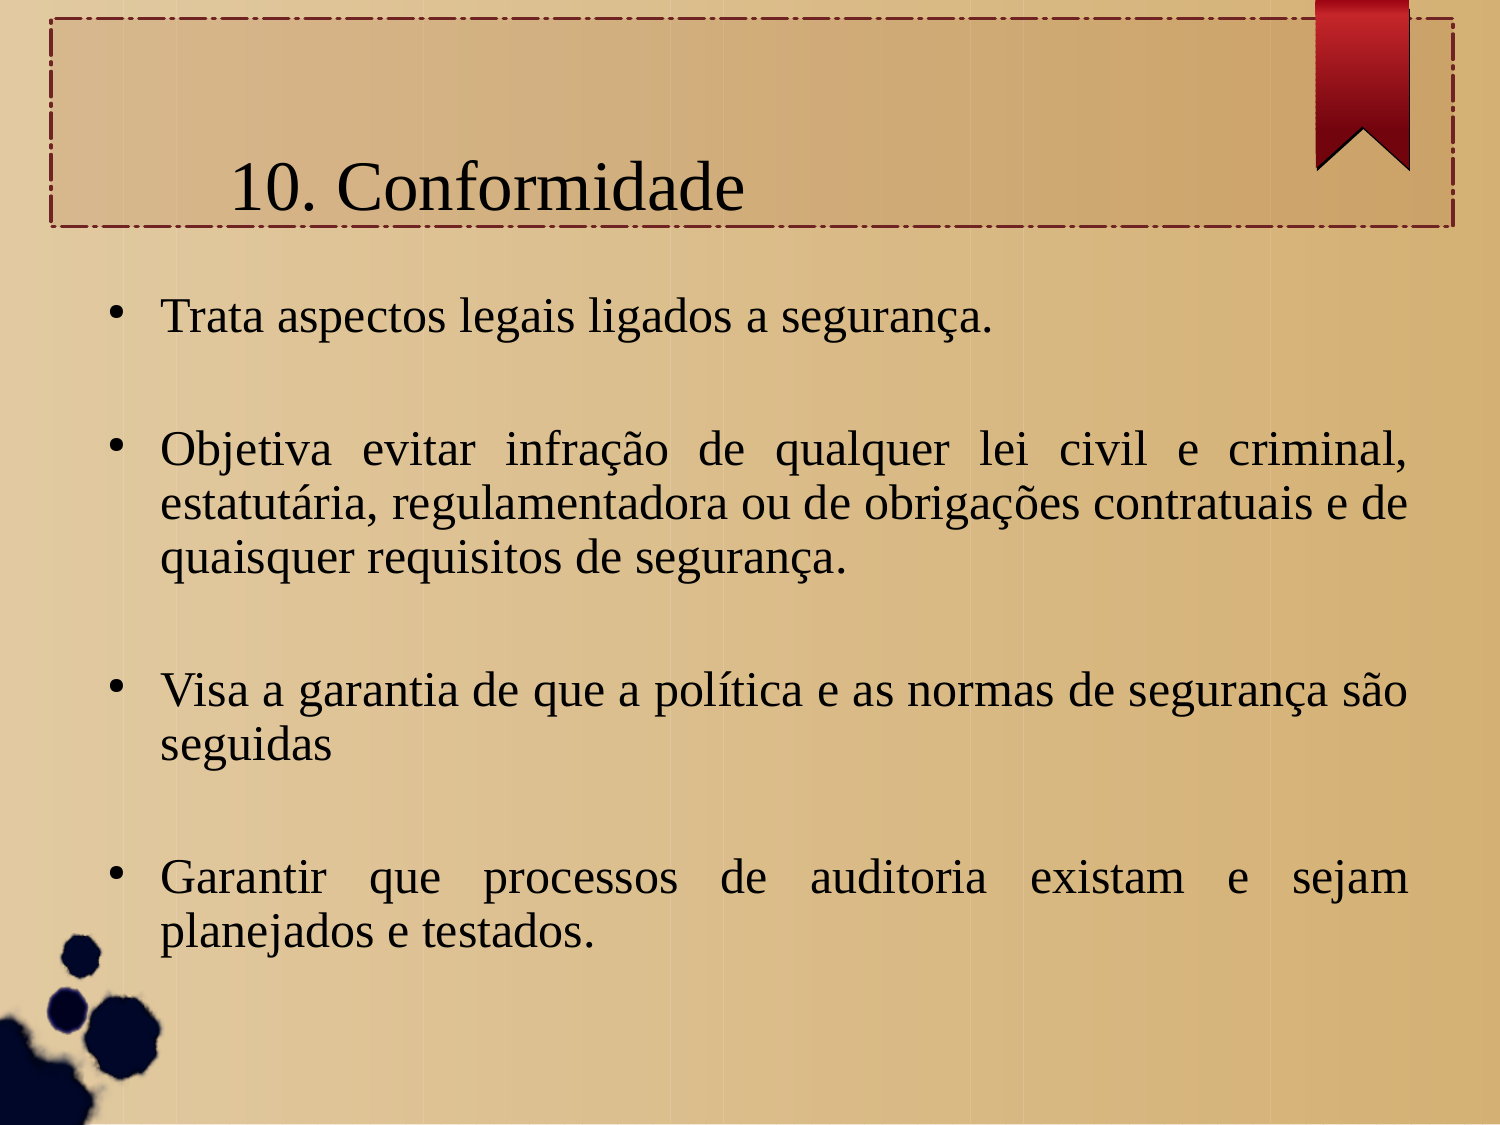

# 10. Conformidade
Trata aspectos legais ligados a segurança.
Objetiva evitar infração de qualquer lei civil e criminal, estatutária, regulamentadora ou de obrigações contratuais e de quaisquer requisitos de segurança.
Visa a garantia de que a política e as normas de segurança são seguidas
Garantir que processos de auditoria existam e sejam planejados e testados.